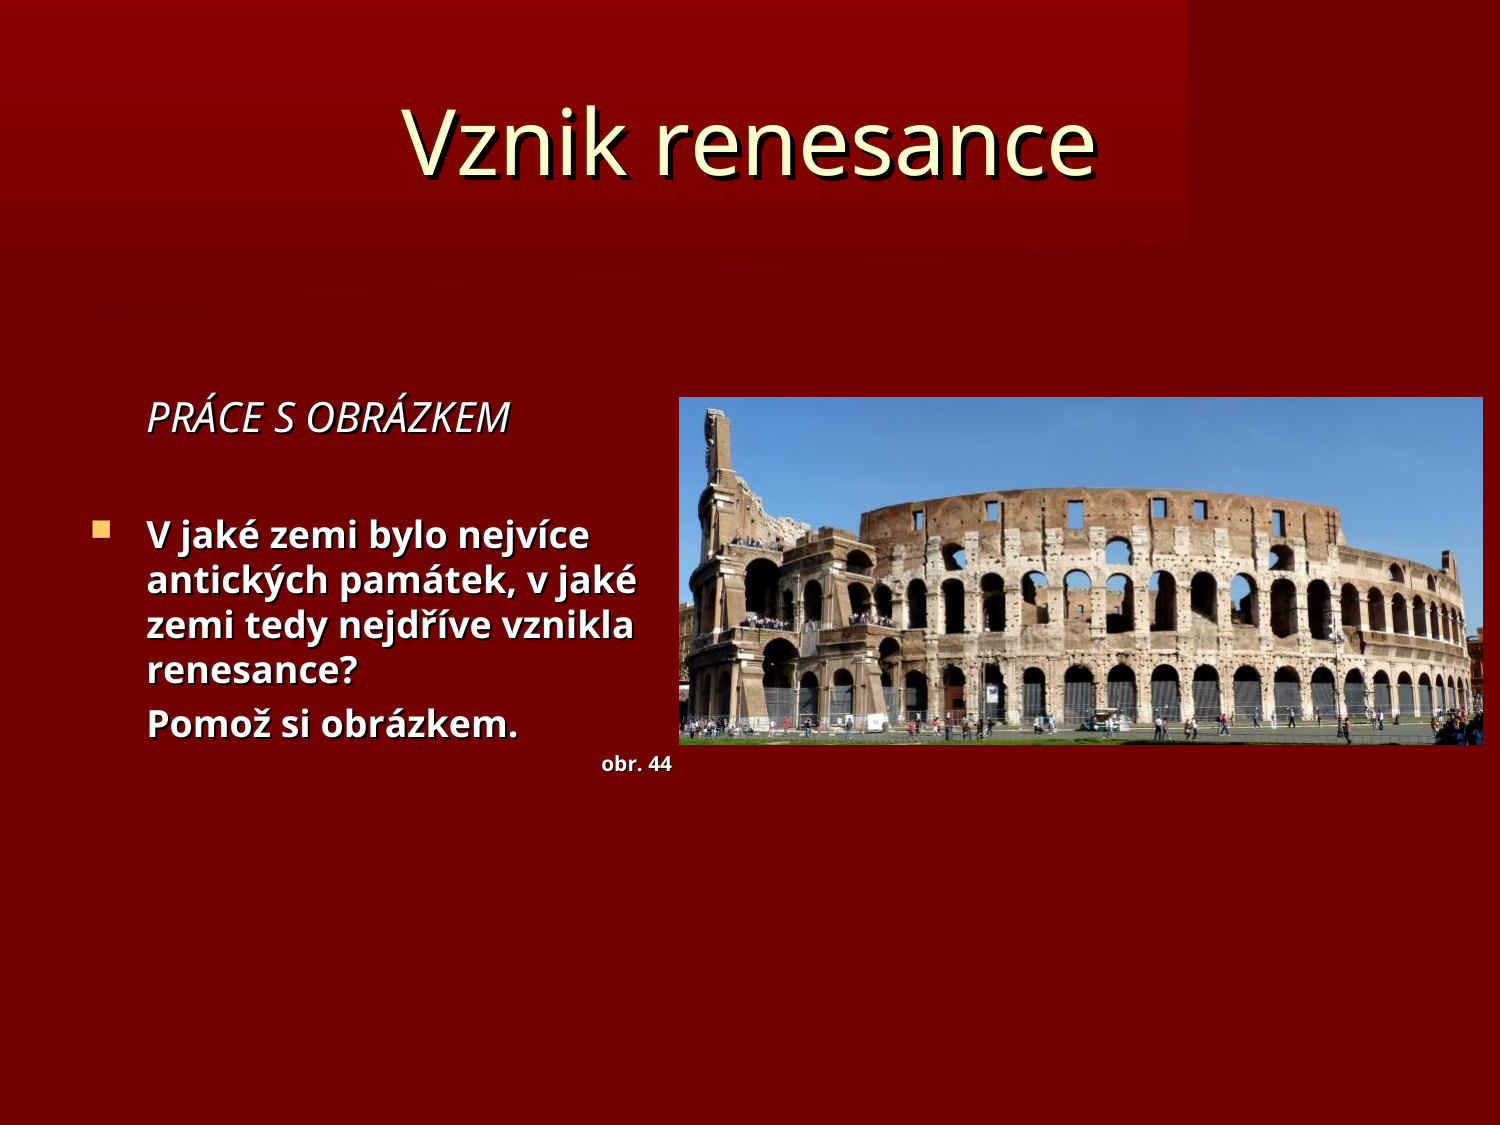

# Vznik renesance
	PRÁCE S OBRÁZKEM
V jaké zemi bylo nejvíce antických památek, v jaké zemi tedy nejdříve vznikla renesance?
	Pomož si obrázkem.
 obr. 44